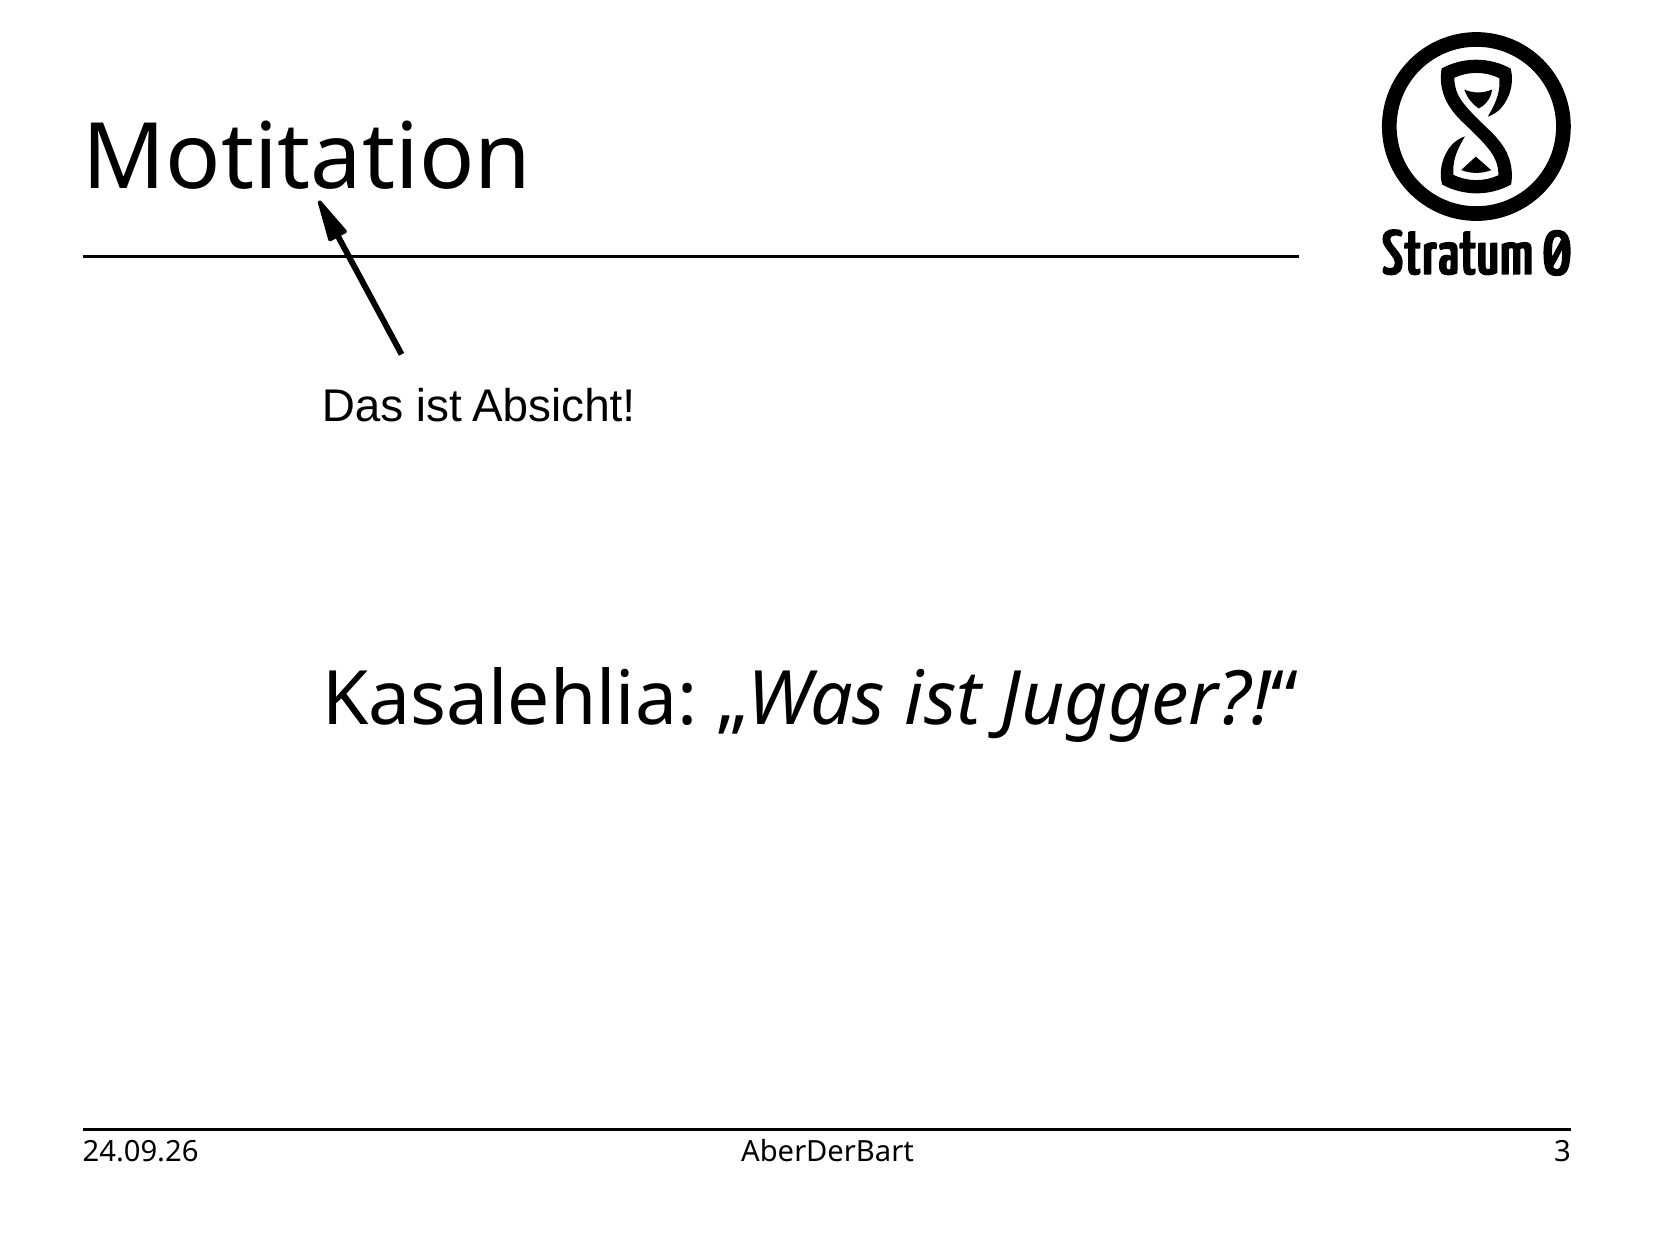

# Motitation
Kasalehlia: „Was ist Jugger?!“
Das ist Absicht!
AberDerBart
3